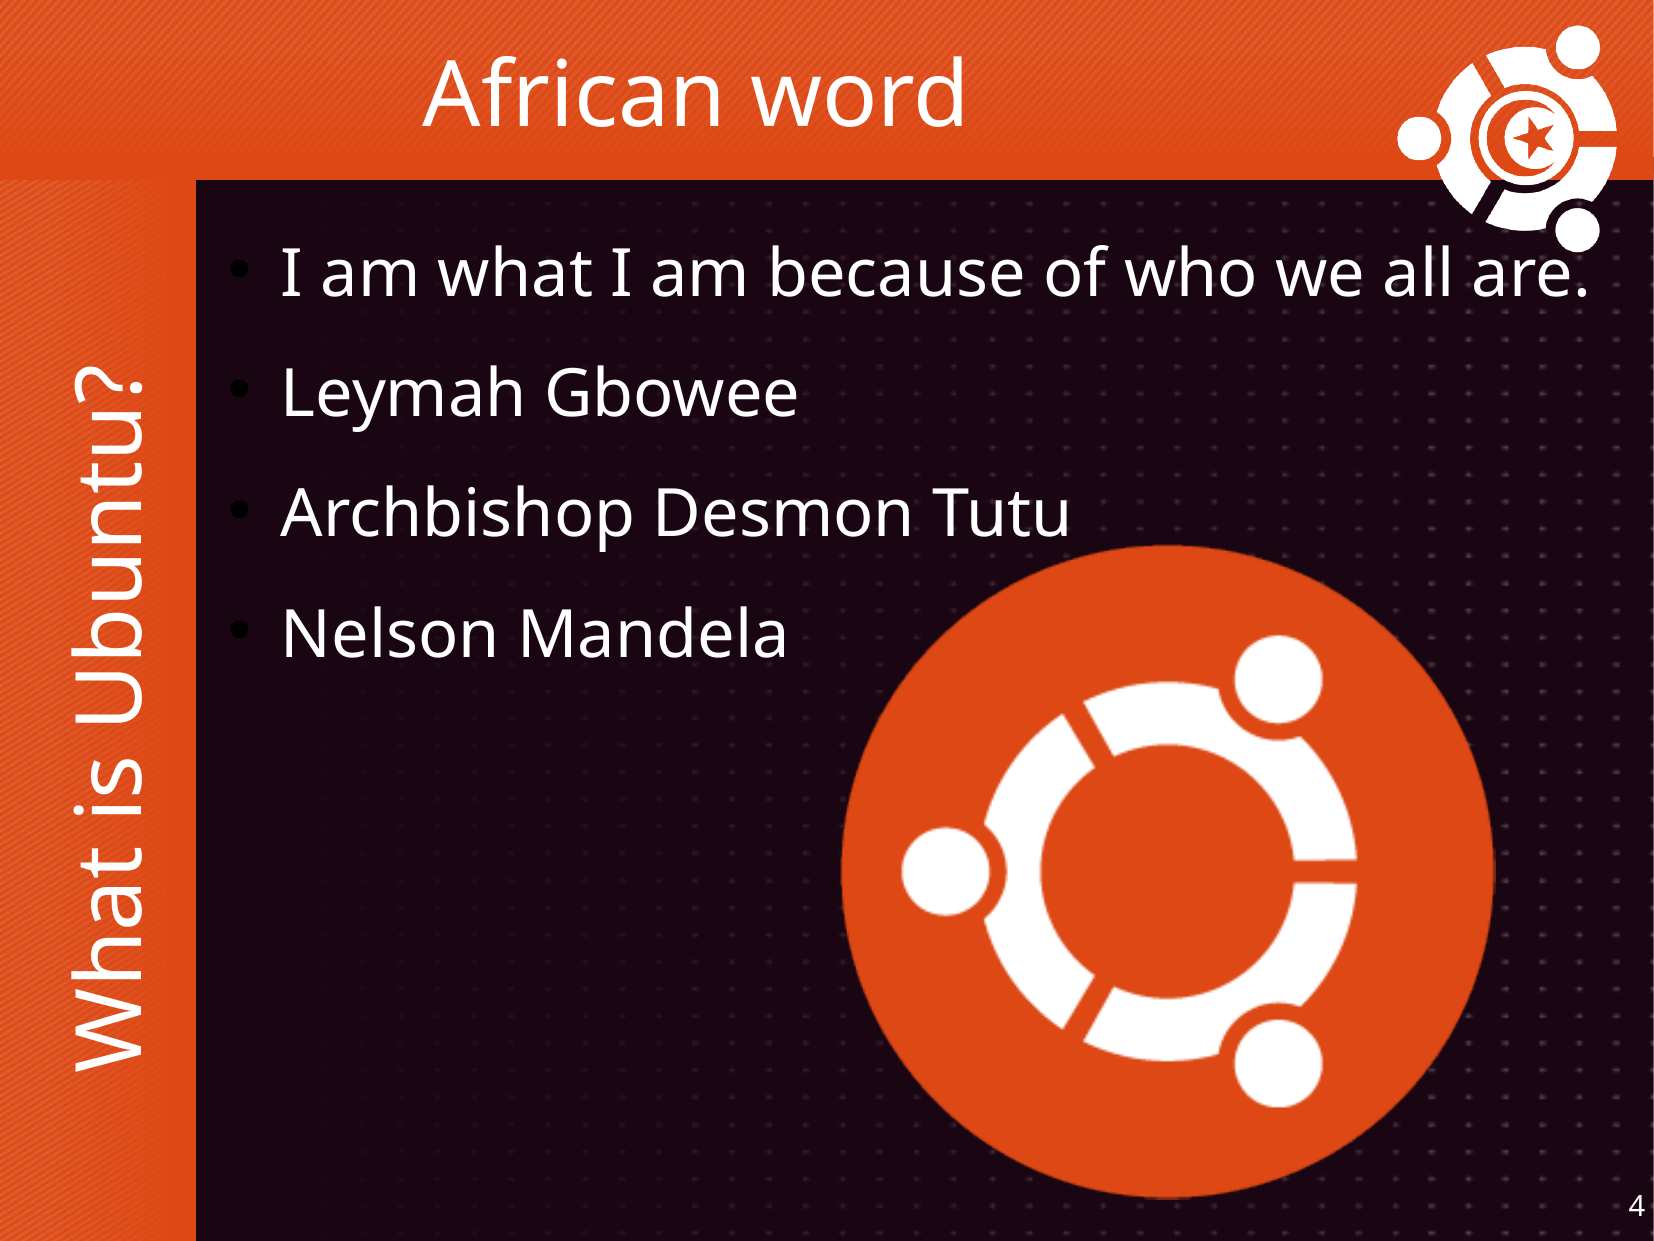

# African word
I am what I am because of who we all are.
Leymah Gbowee
Archbishop Desmon Tutu
Nelson Mandela
What is Ubuntu?
4